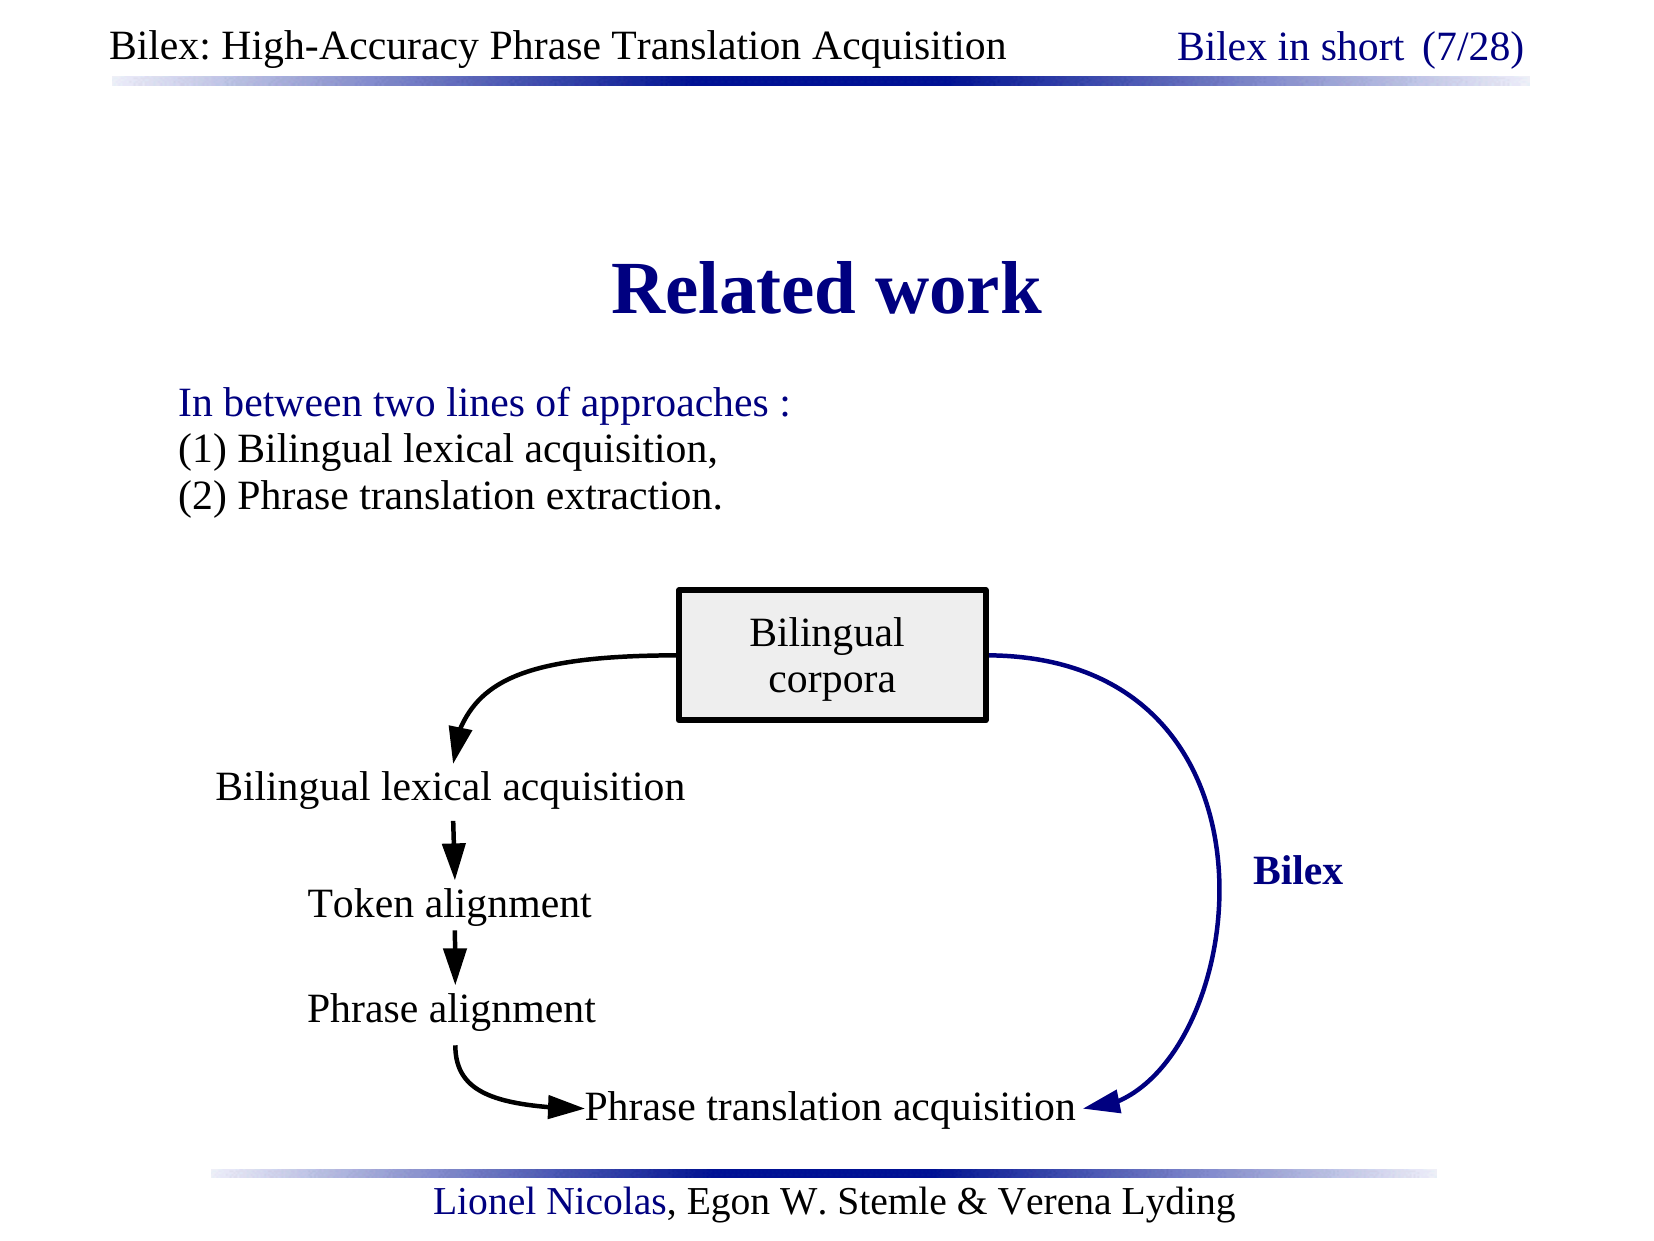

Bilex in short
7
Related work
In between two lines of approaches :
(1) Bilingual lexical acquisition,
(2) Phrase translation extraction.
Bilingual
corpora
Bilingual lexical acquisition
Bilex
Token alignment
Phrase alignment
Phrase translation acquisition